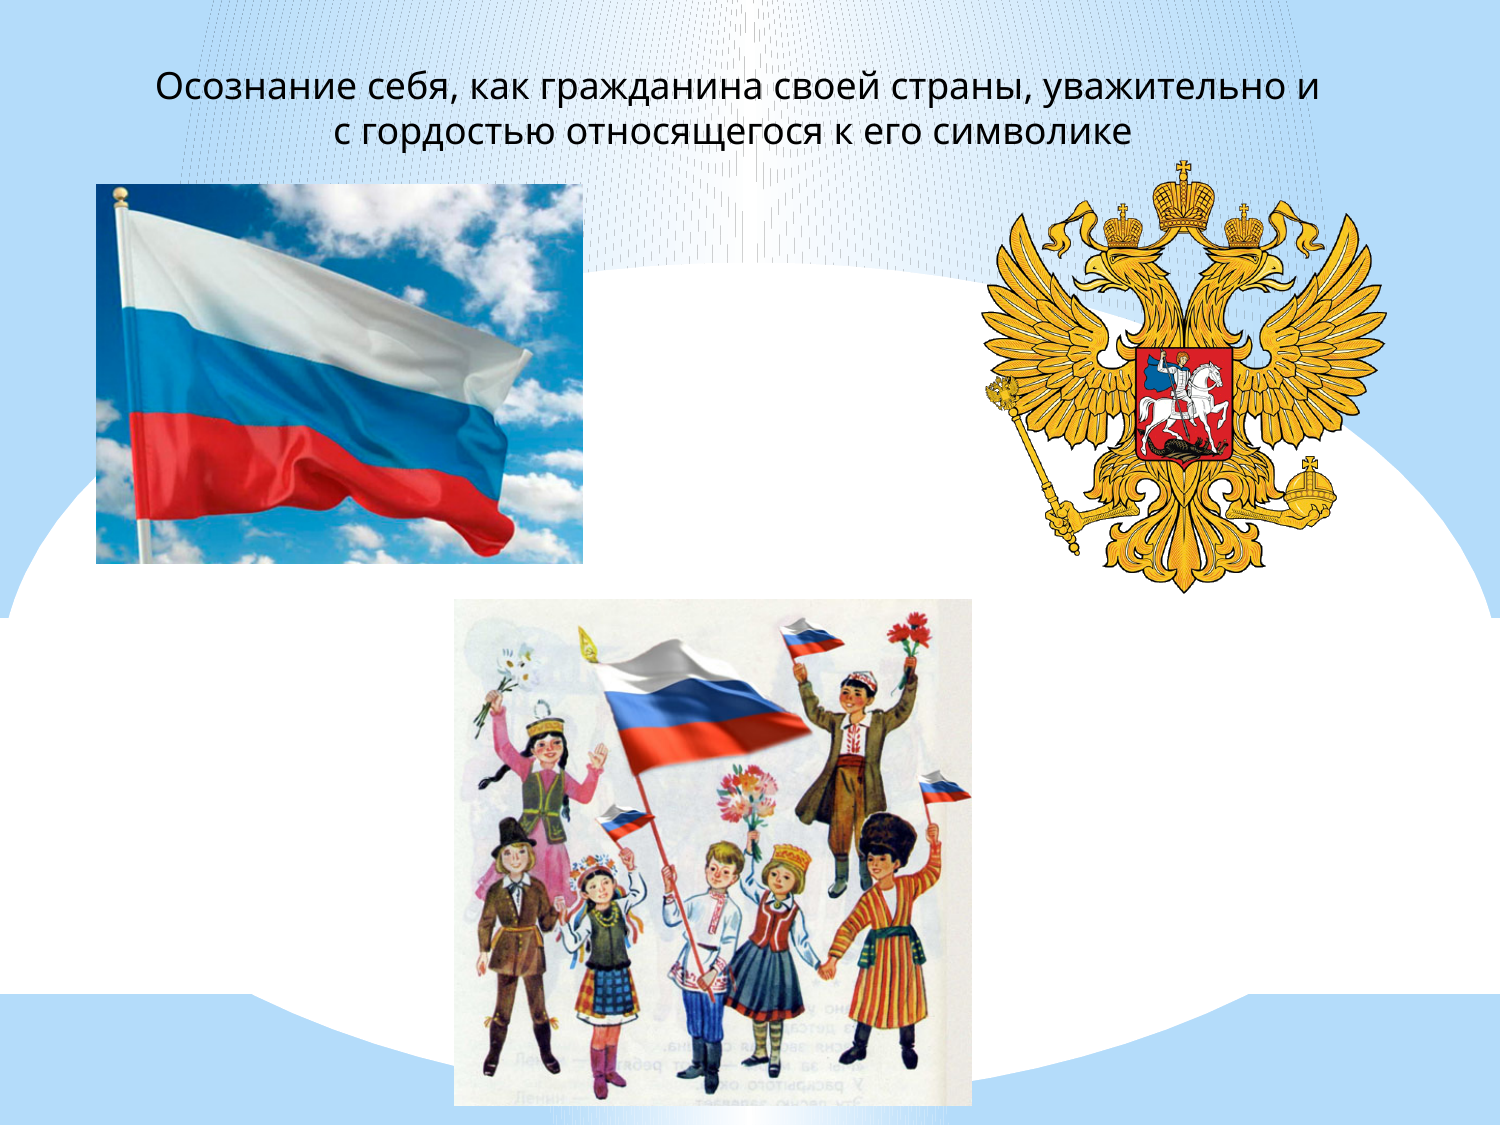

Осознание себя, как гражданина своей страны, уважительно и с гордостью относящегося к его символике